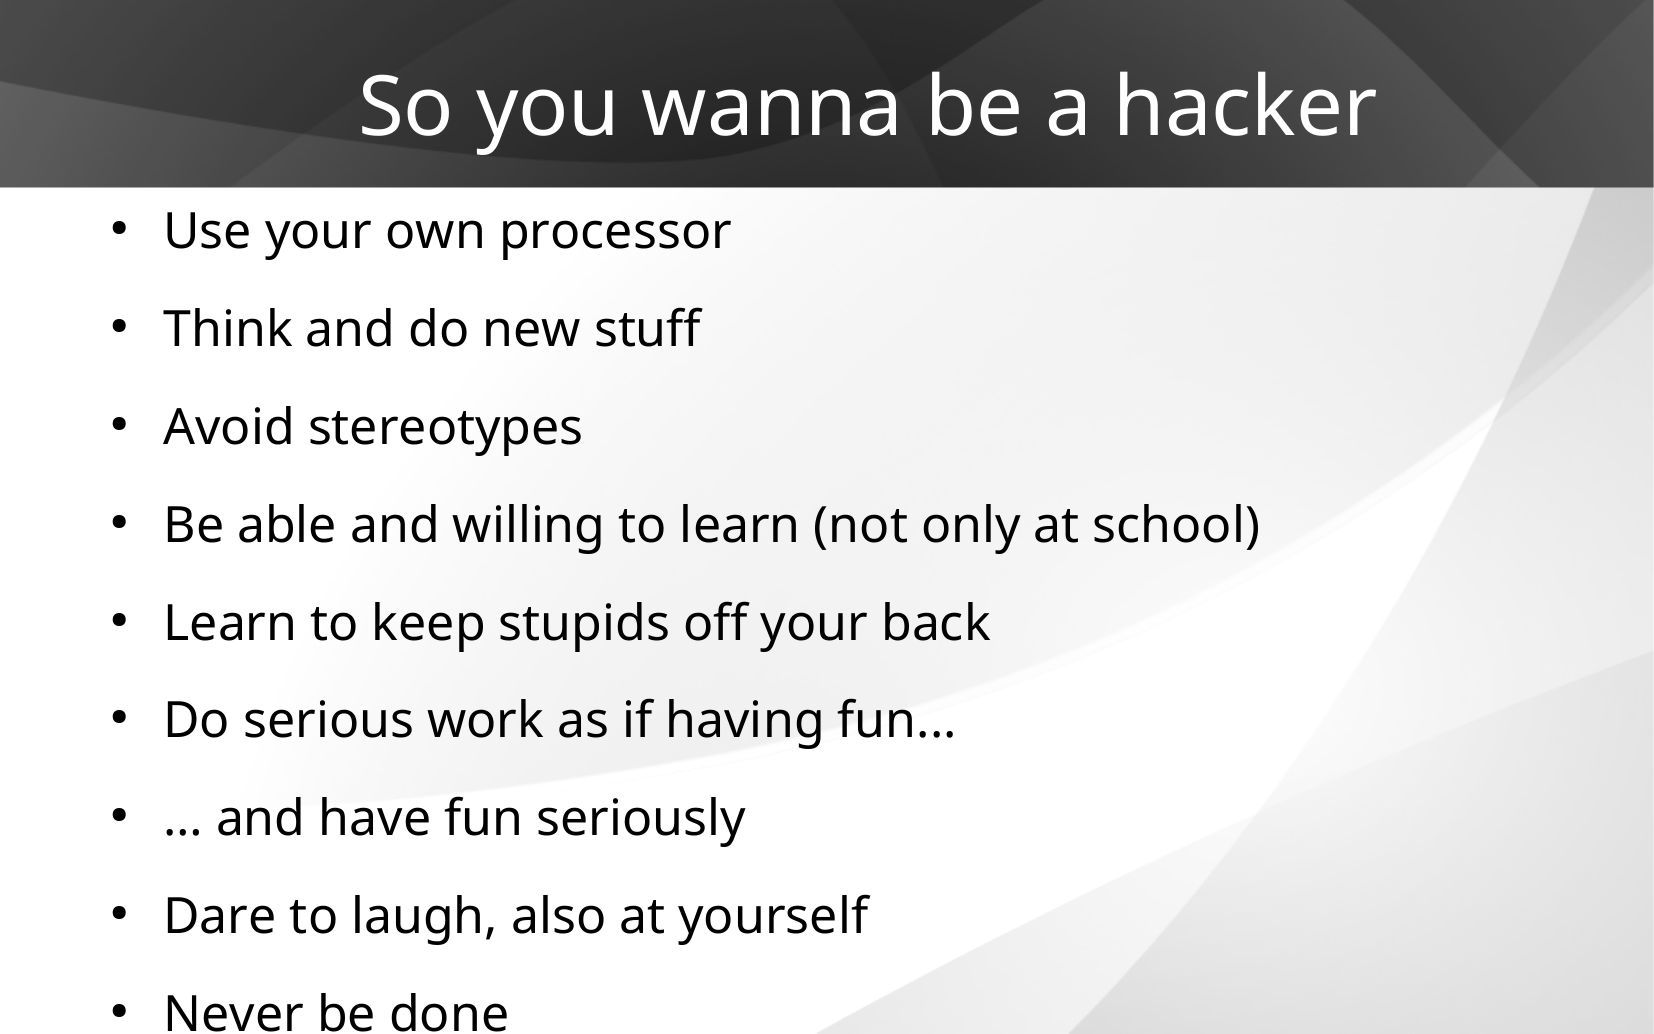

# So you wanna be a hacker
Use your own processor
Think and do new stuff
Avoid stereotypes
Be able and willing to learn (not only at school)
Learn to keep stupids off your back
Do serious work as if having fun...
… and have fun seriously
Dare to laugh, also at yourself
Never be done